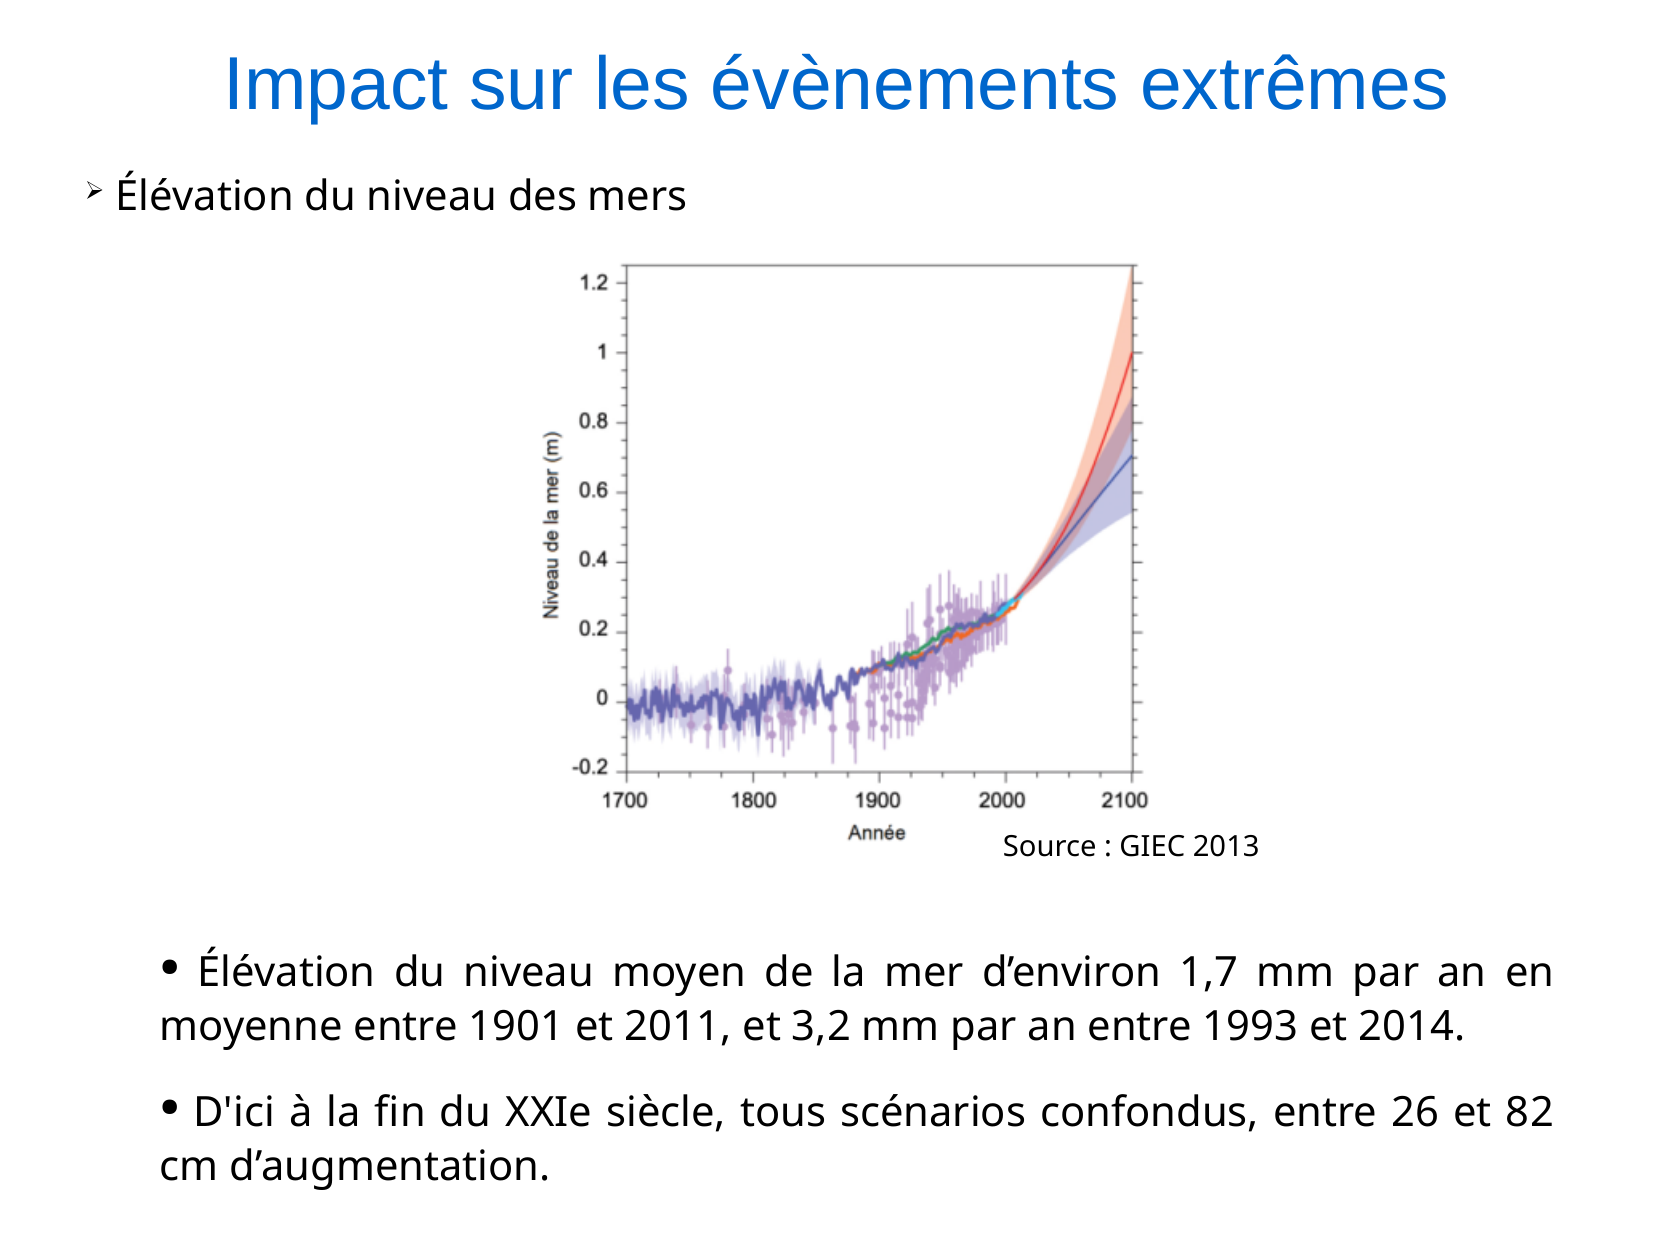

Impact sur les évènements extrêmes
 Élévation du niveau des mers
 Élévation du niveau moyen de la mer d’environ 1,7 mm par an en moyenne entre 1901 et 2011, et 3,2 mm par an entre 1993 et 2014.
 D'ici à la fin du XXIe siècle, tous scénarios confondus, entre 26 et 82 cm d’augmentation.
Source : GIEC 2013